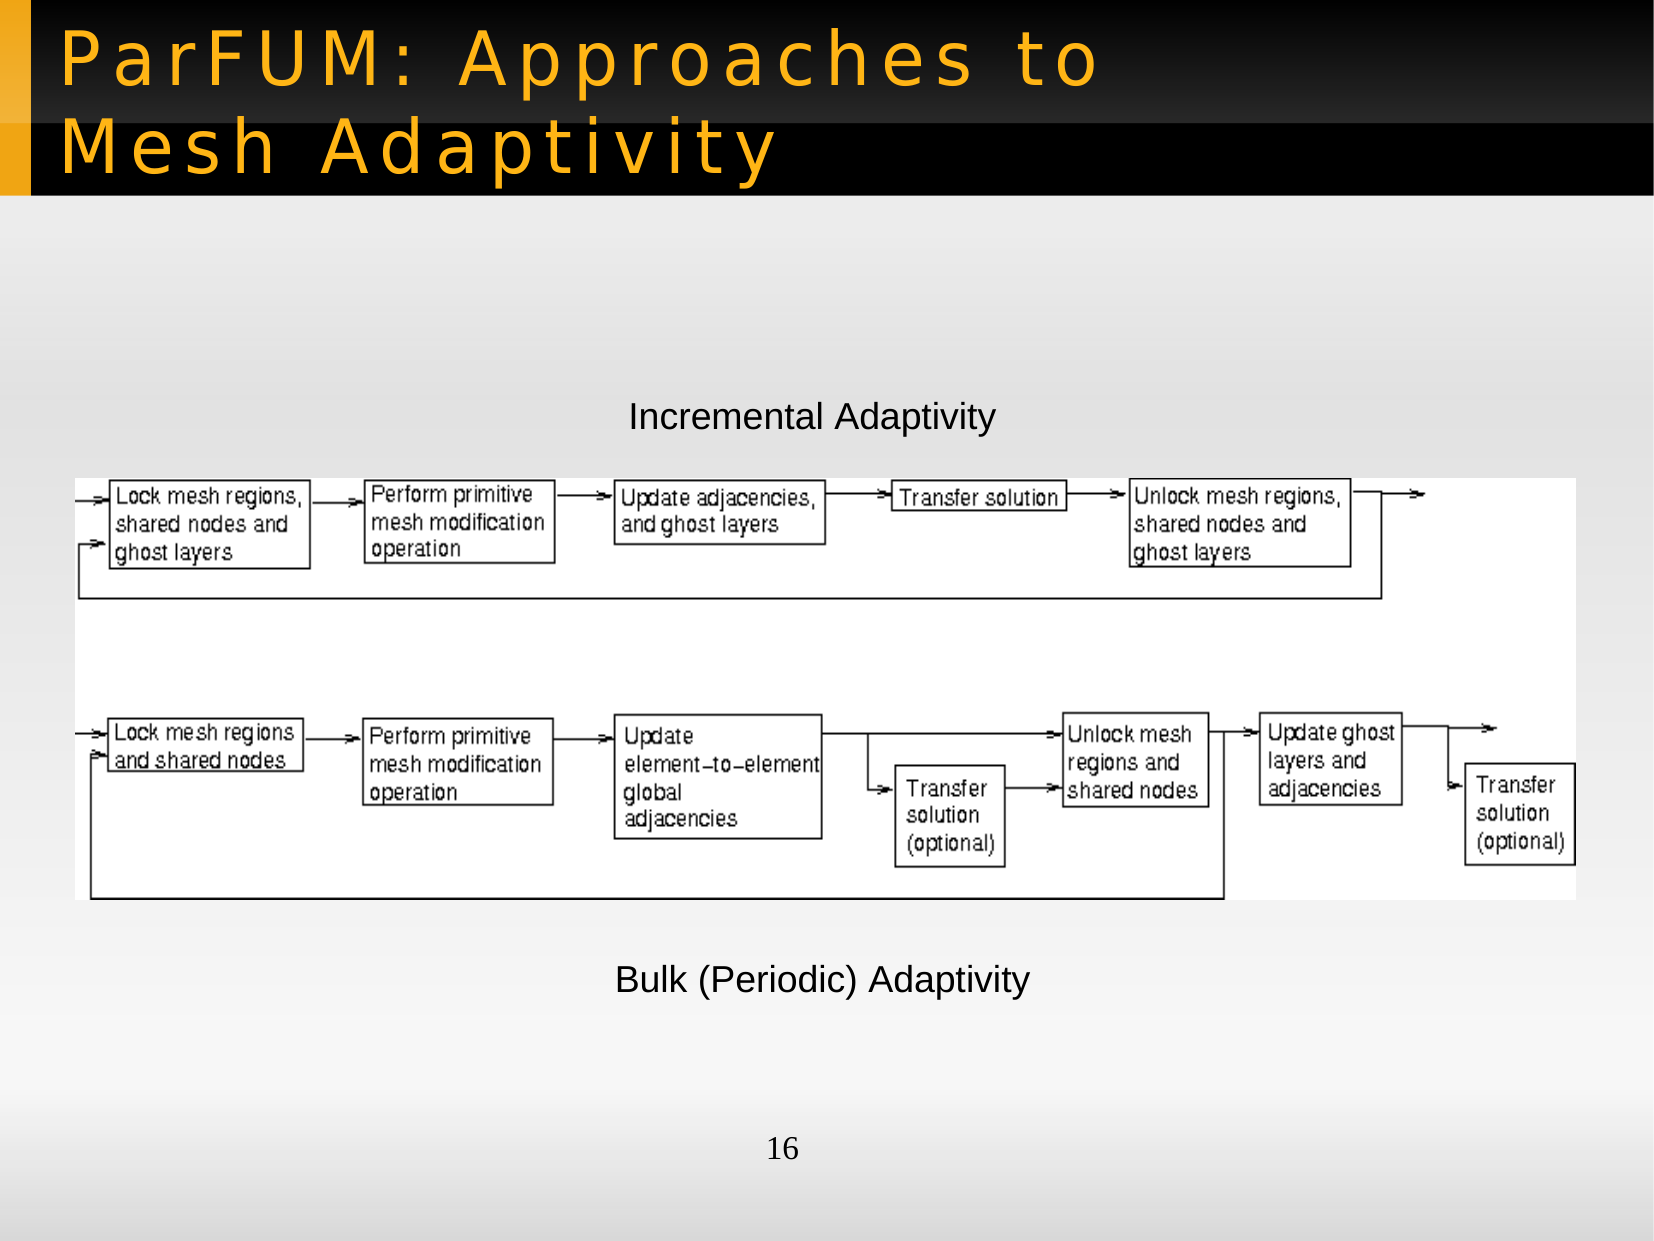

# ParFUM: Approaches to Mesh Adaptivity
Incremental Adaptivity
Bulk (Periodic) Adaptivity
16